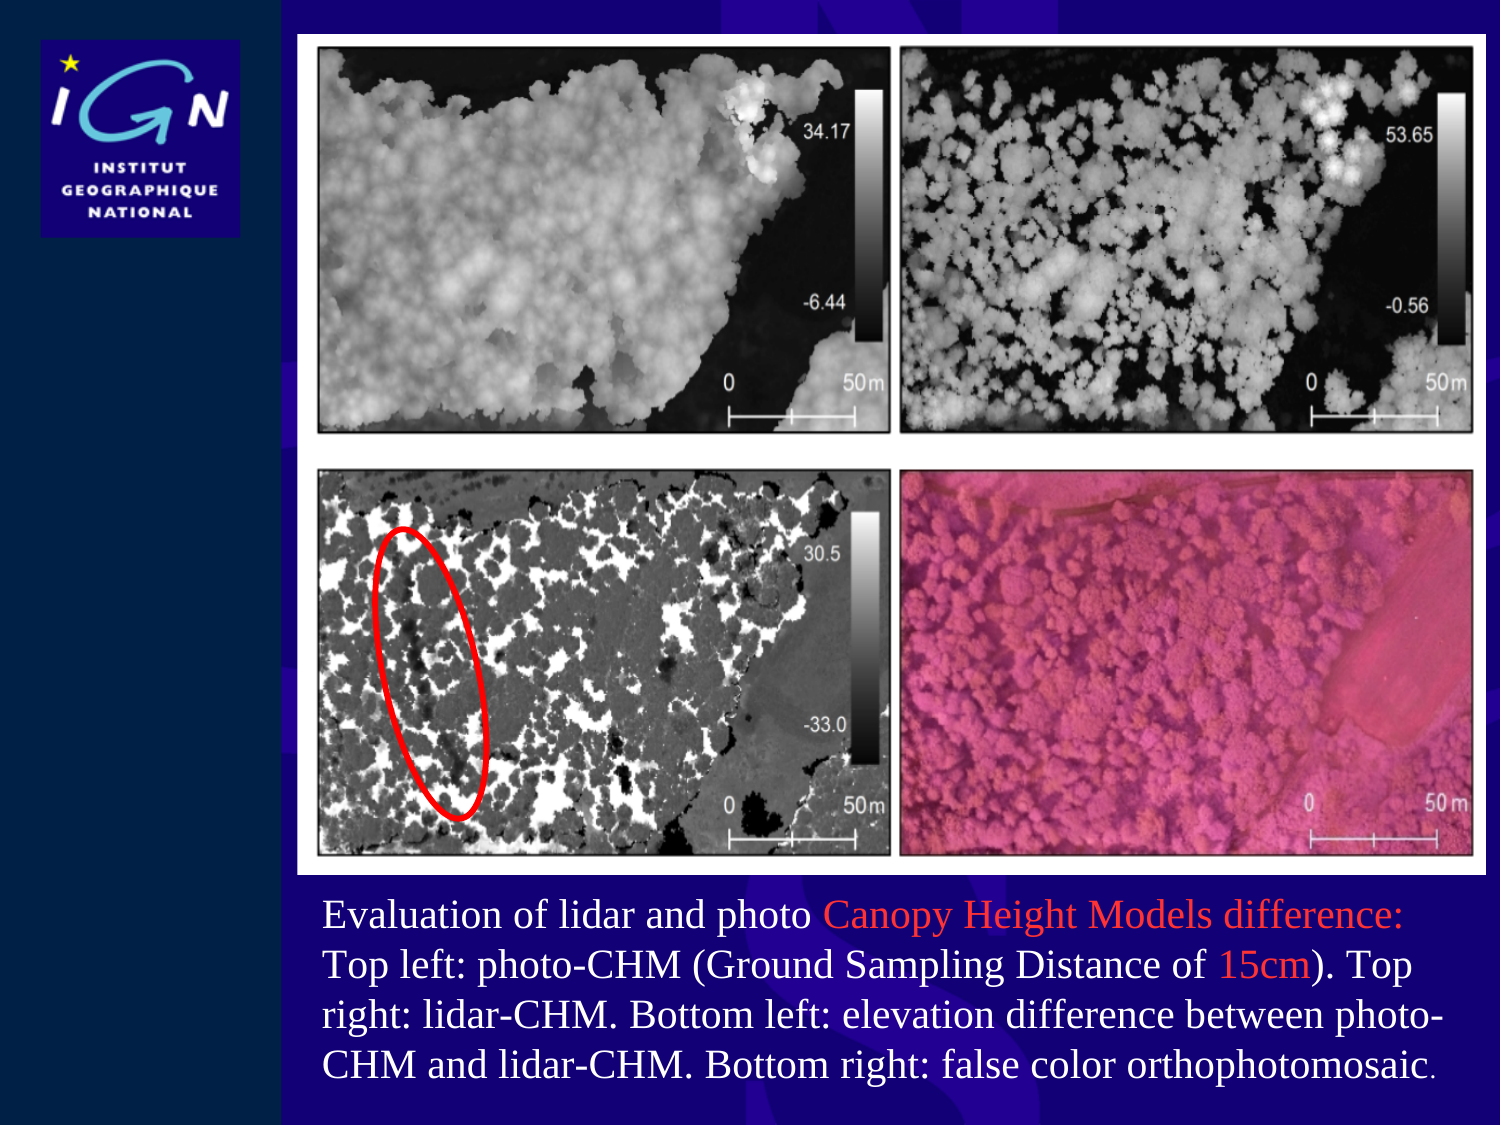

Evaluation of lidar and photo Canopy Height Models difference: Top left: photo-CHM (Ground Sampling Distance of 15cm). Top right: lidar-CHM. Bottom left: elevation difference between photo-CHM and lidar-CHM. Bottom right: false color orthophotomosaic.